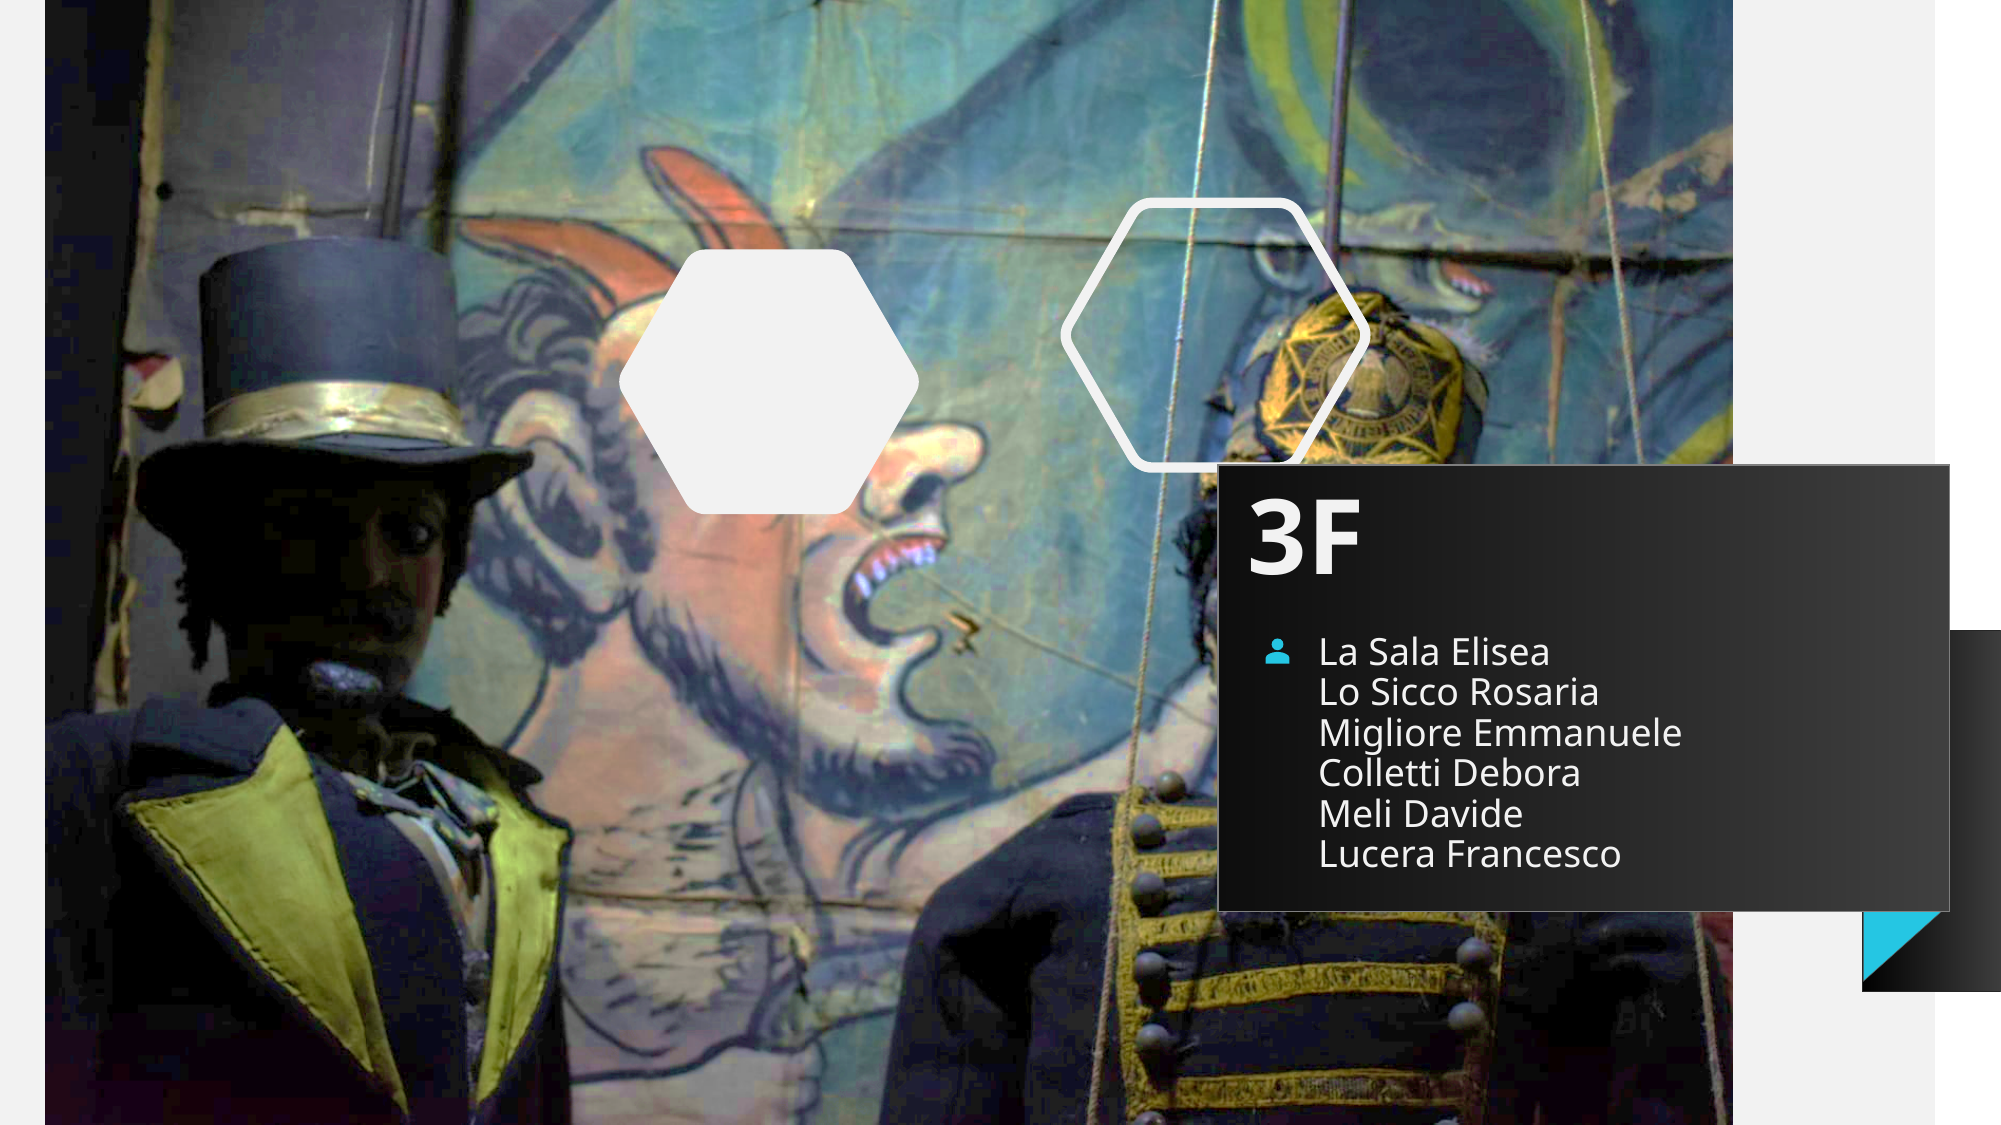

# 3F
La Sala Elisea
Lo Sicco Rosaria
Migliore Emmanuele
Colletti Debora
Meli Davide
Lucera Francesco